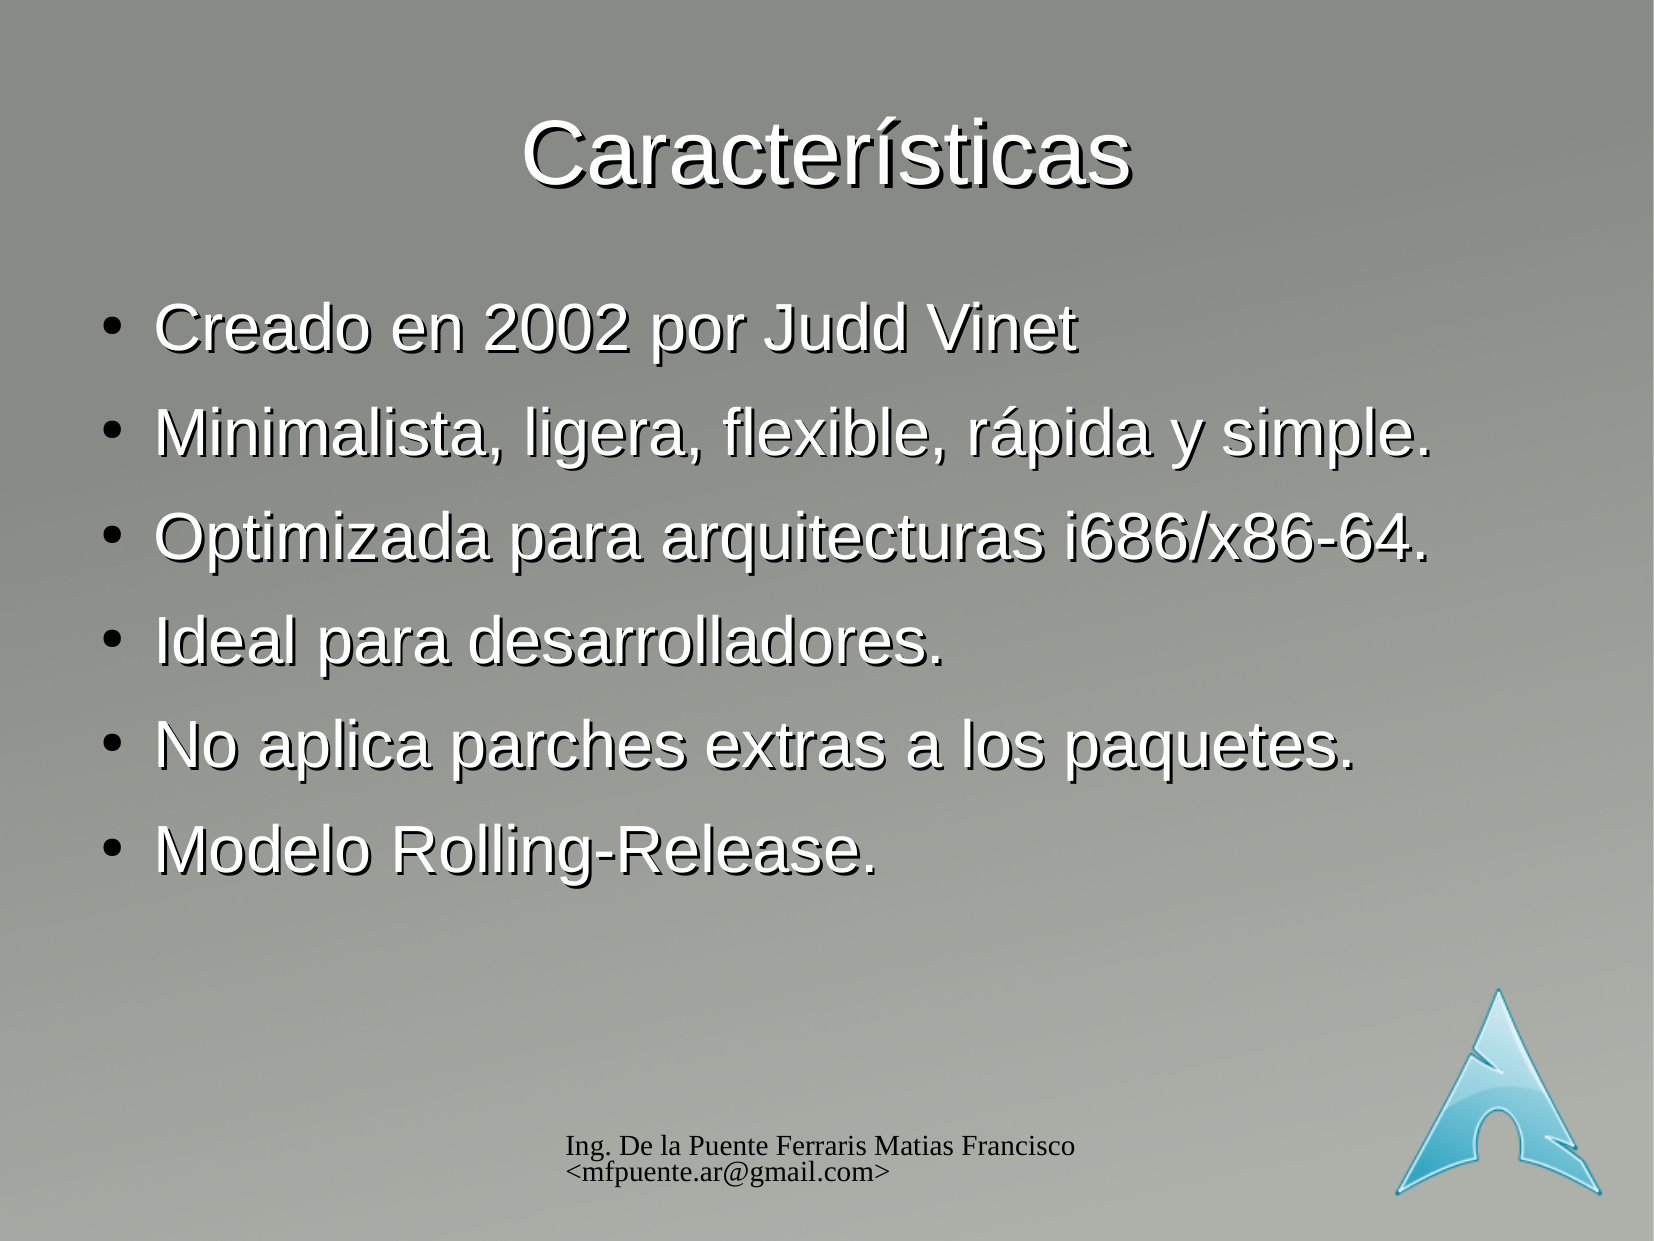

# Características
Creado en 2002 por Judd Vinet
Minimalista, ligera, flexible, rápida y simple.
Optimizada para arquitecturas i686/x86-64.
Ideal para desarrolladores.
No aplica parches extras a los paquetes.
Modelo Rolling-Release.
Ing. De la Puente Ferraris Matias Francisco <mfpuente.ar@gmail.com>